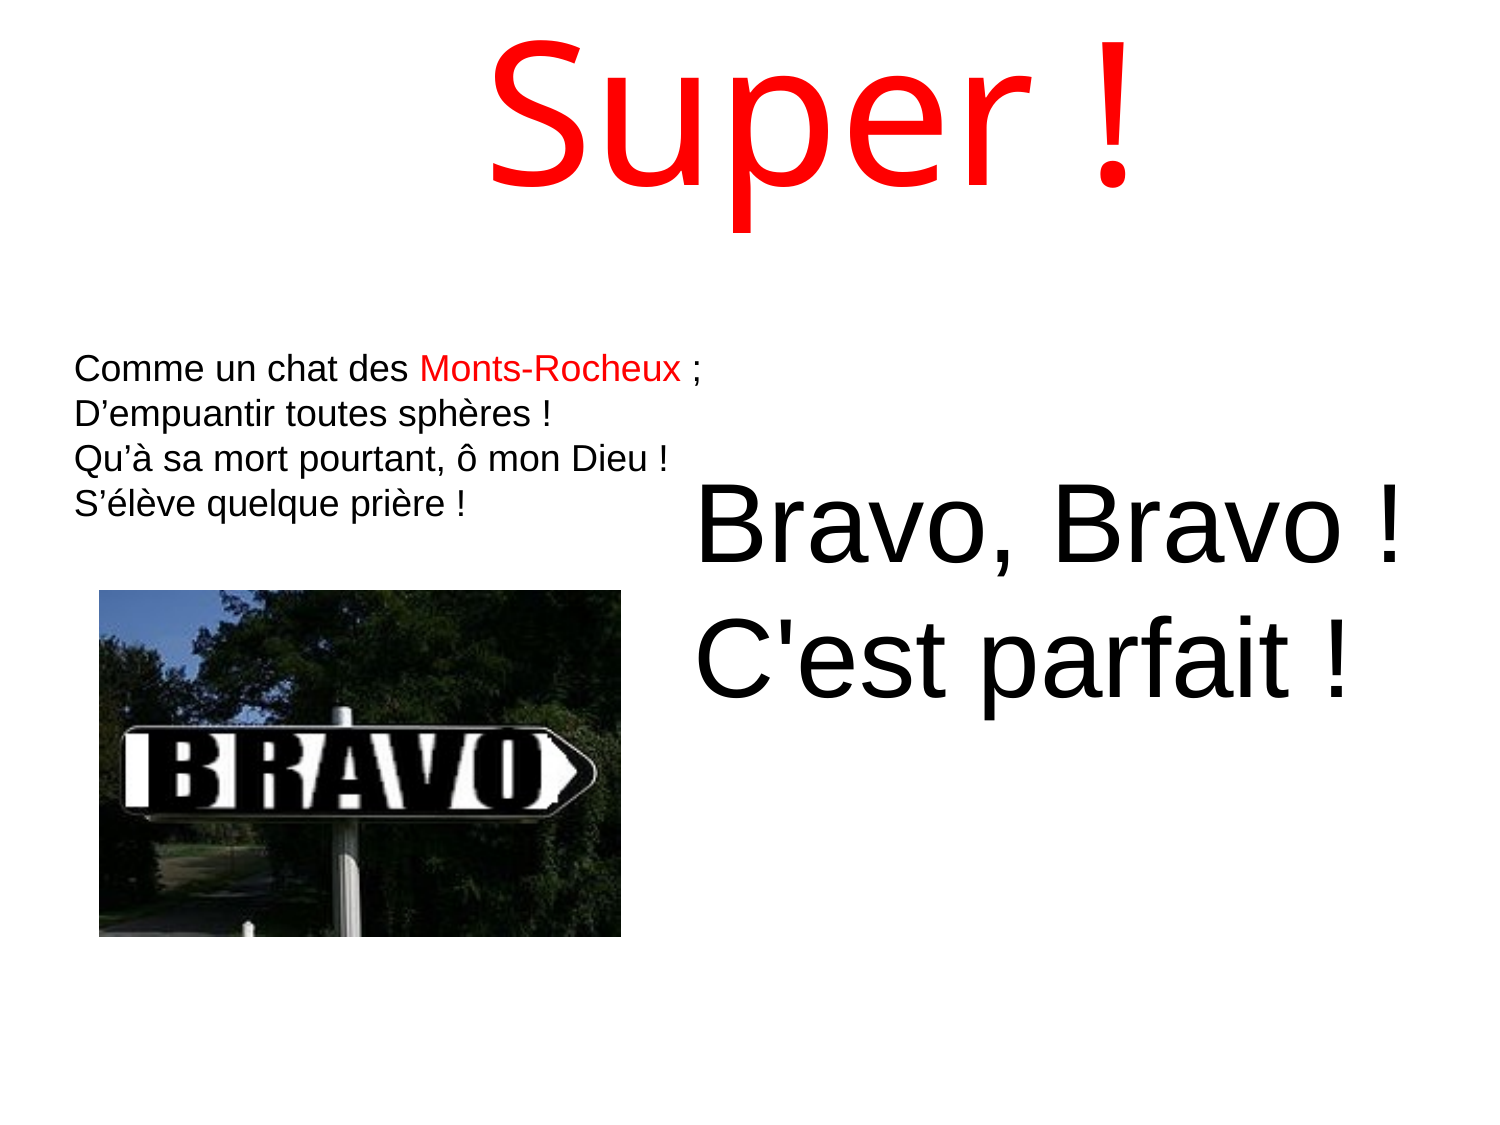

Super !
Comme un chat des Monts-Rocheux ;
D’empuantir toutes sphères !
Qu’à sa mort pourtant, ô mon Dieu !
S’élève quelque prière !
Bravo, Bravo !
C'est parfait !